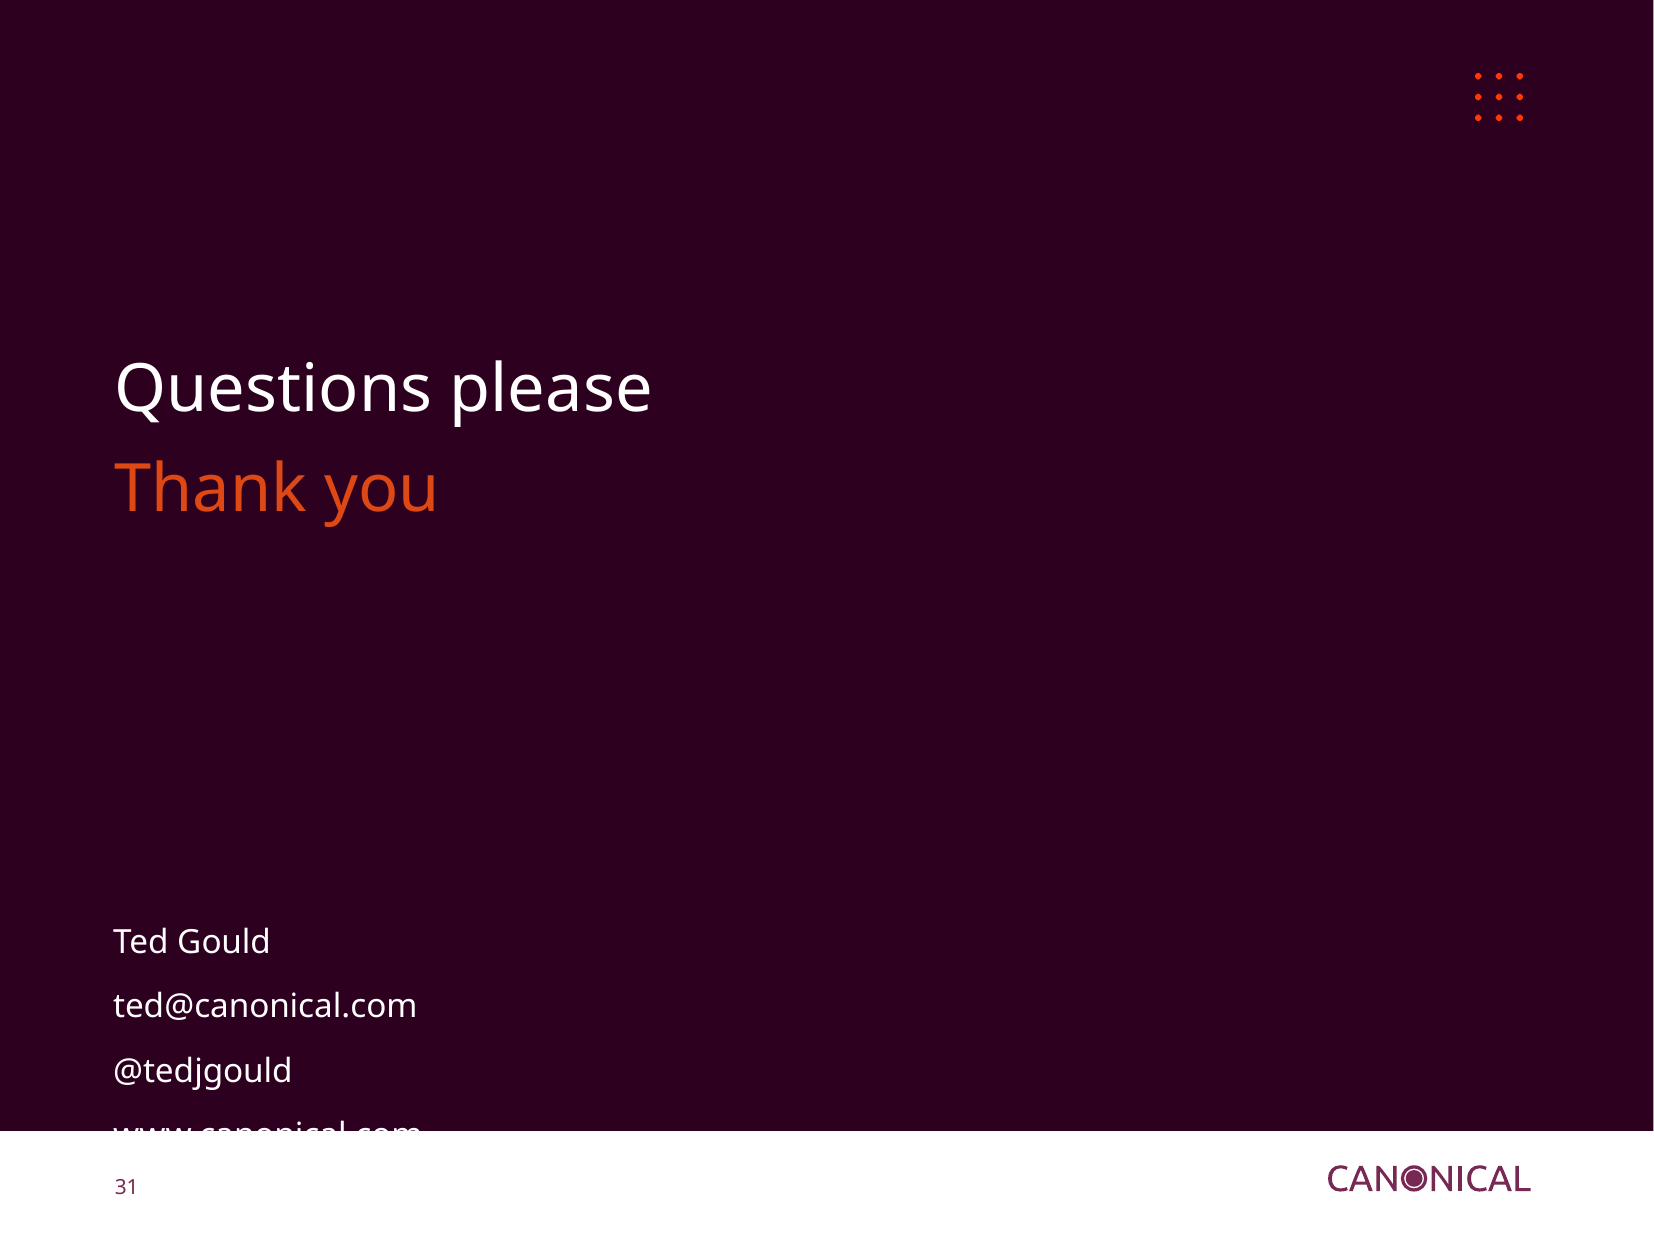

# Questions please Thank you
Ted Gould
ted@canonical.com
@tedjgould
www.canonical.com